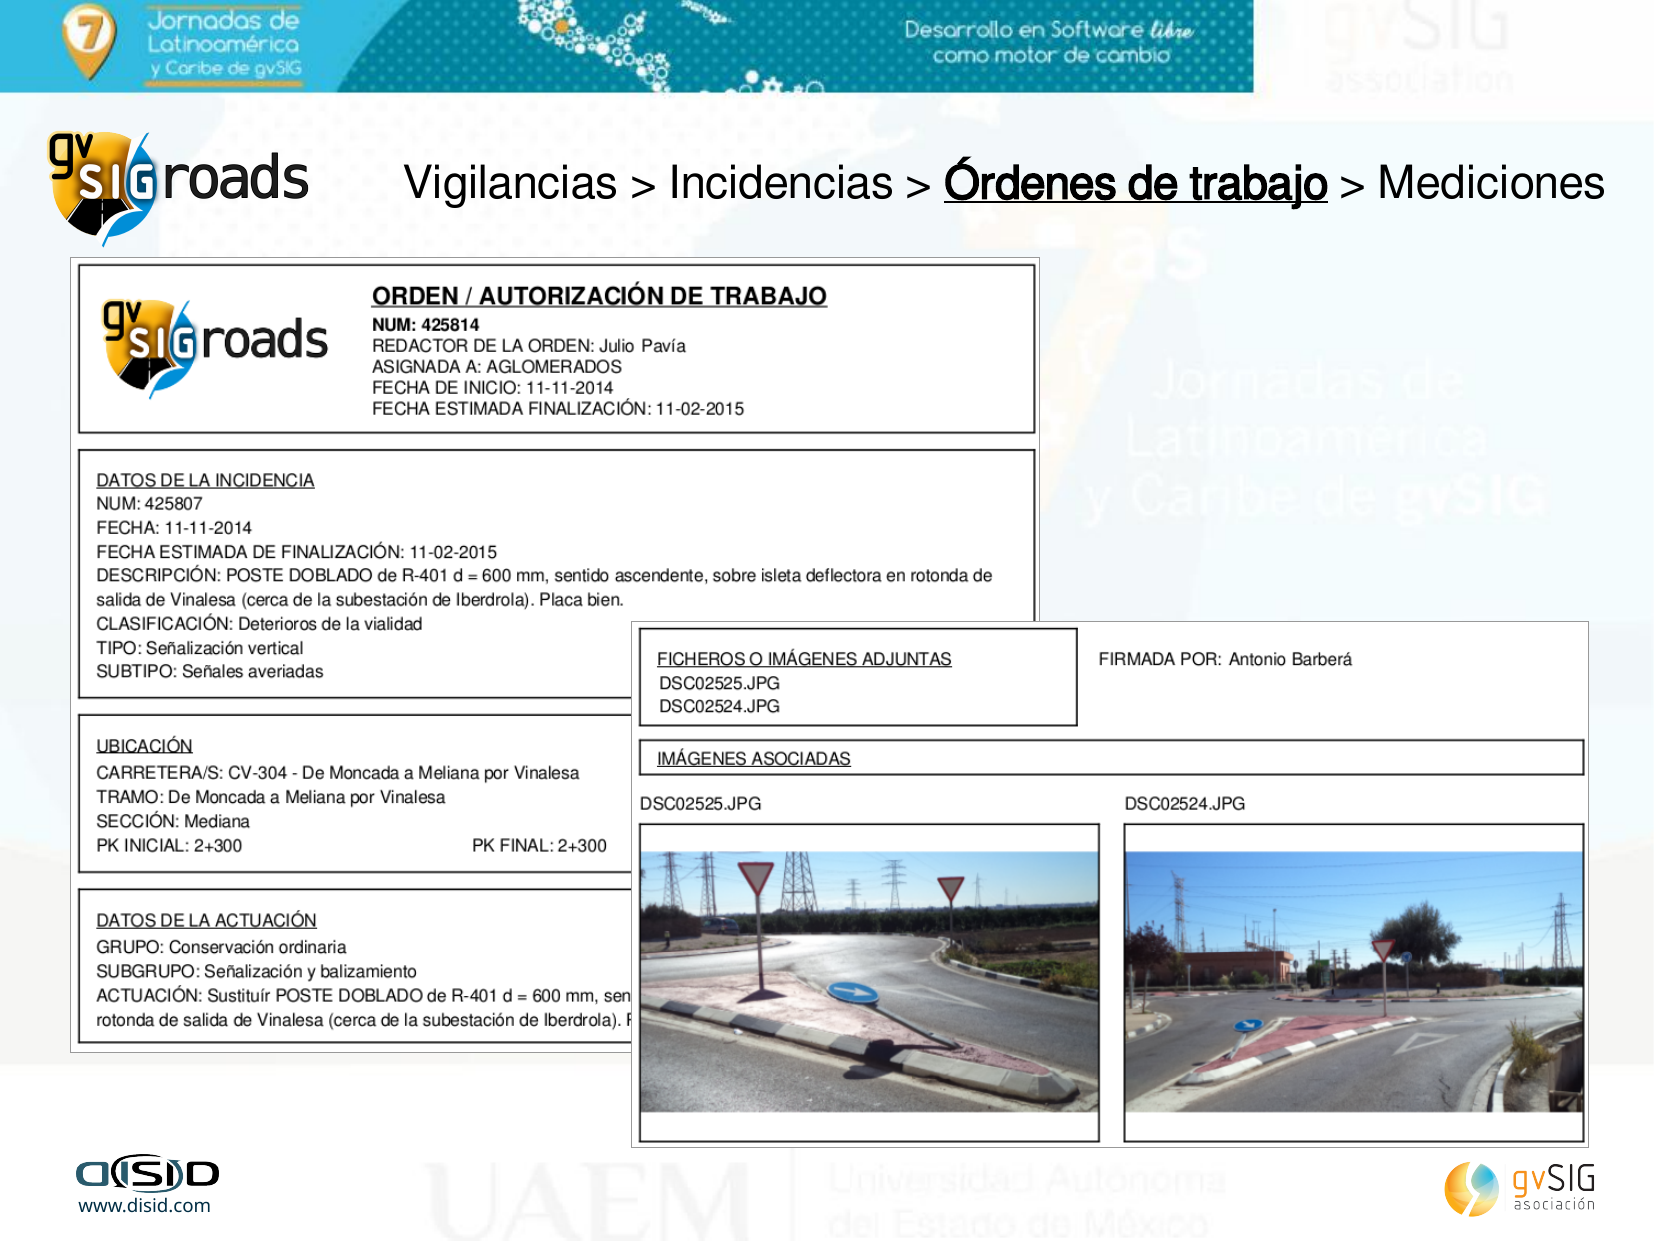

# Vigilancias > Incidencias > Órdenes de trabajo > Mediciones